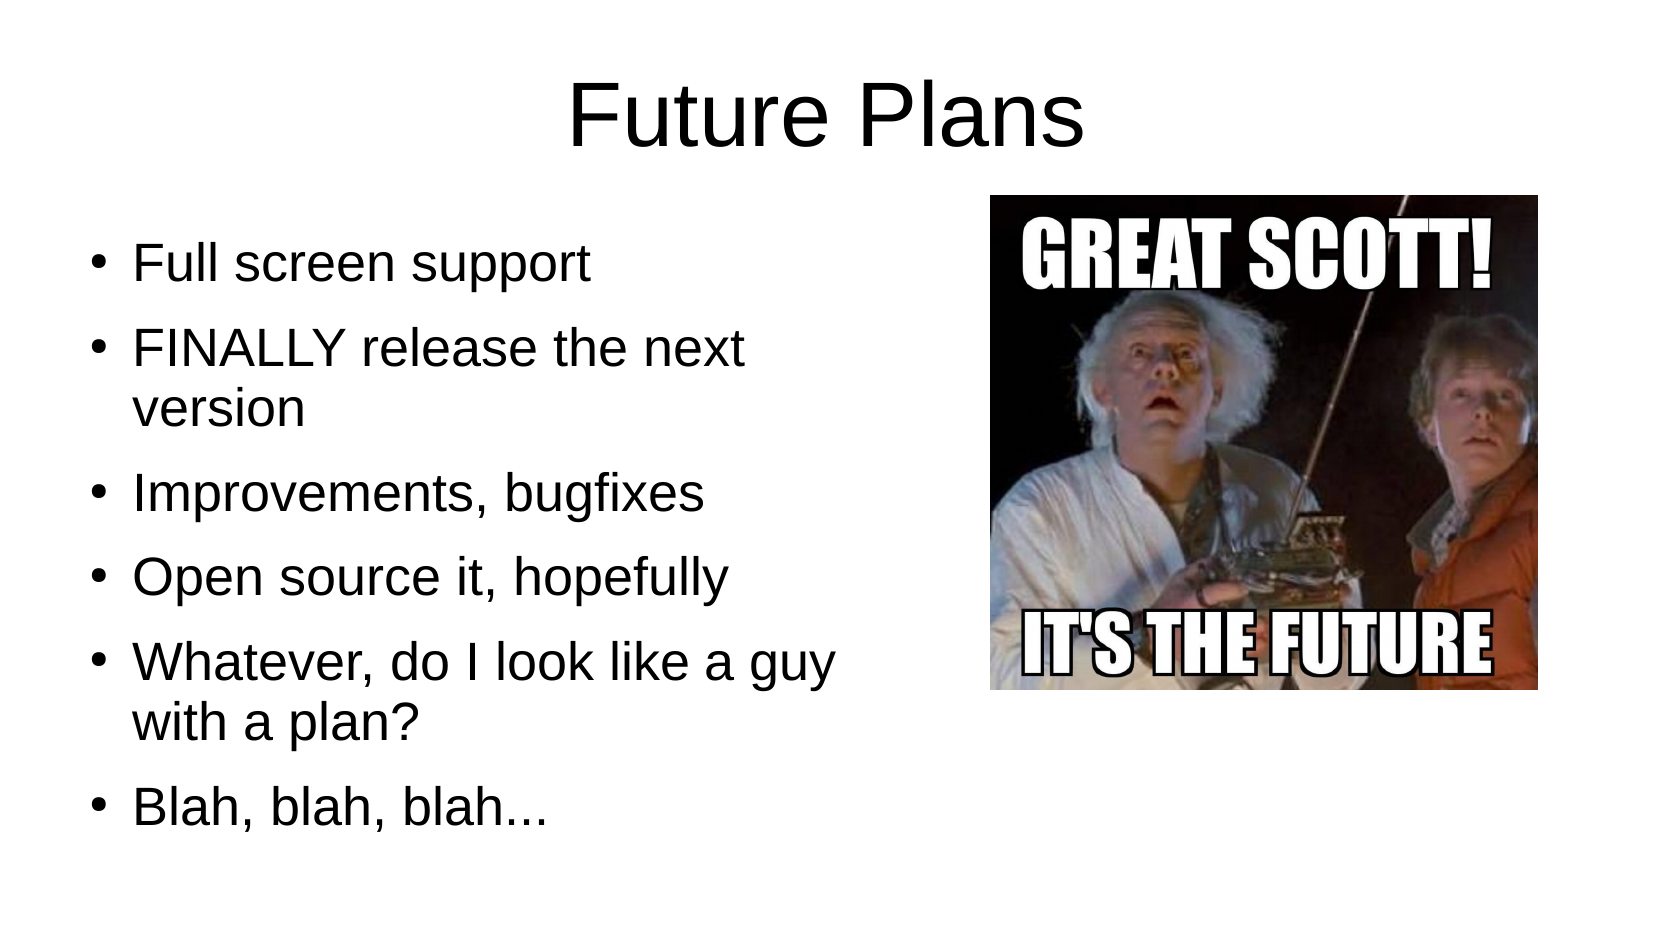

# Future Plans
Full screen support
FINALLY release the next version
Improvements, bugfixes
Open source it, hopefully
Whatever, do I look like a guy with a plan?
Blah, blah, blah...